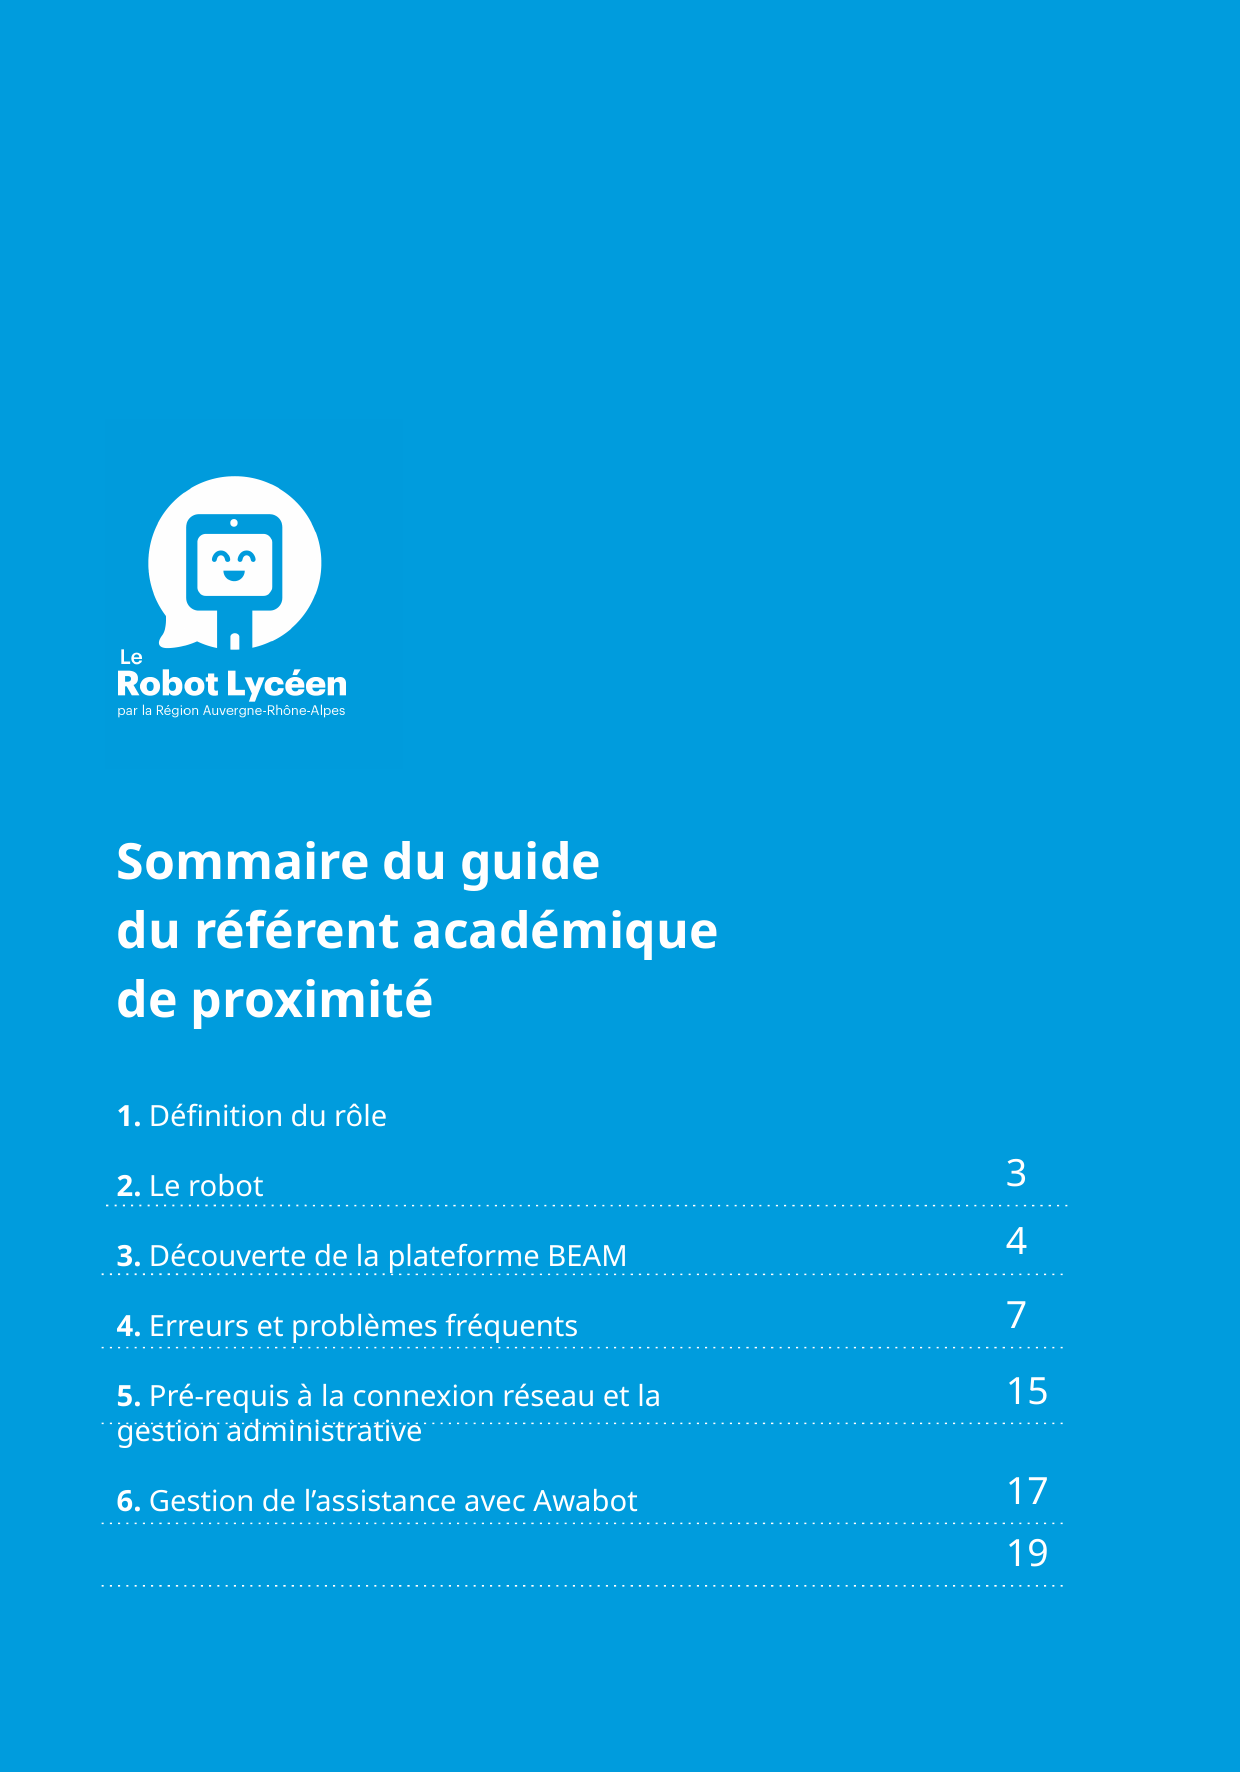

Sommaire du guide
du référent académique
de proximité
1. Définition du rôle
2. Le robot
3. Découverte de la plateforme BEAM
4. Erreurs et problèmes fréquents
5. Pré-requis à la connexion réseau et la gestion administrative
6. Gestion de l’assistance avec Awabot
3
4
7
15
17
19